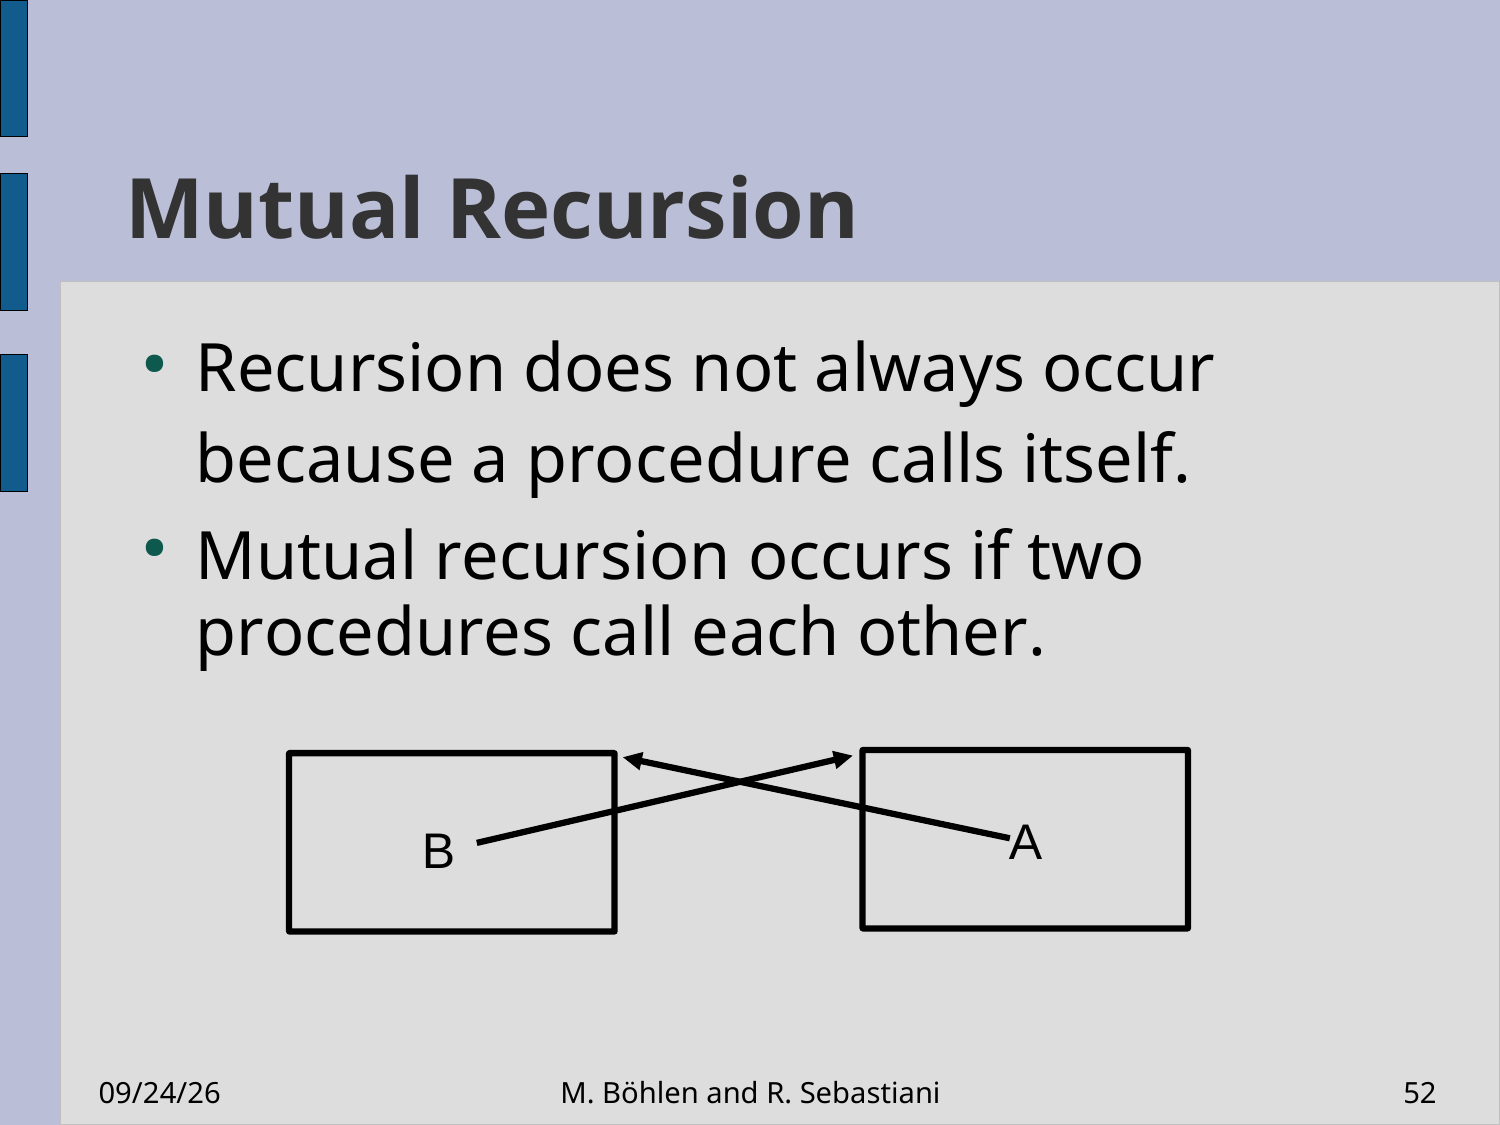

# Mutual Recursion
Recursion does not always occur because a procedure calls itself.
Mutual recursion occurs if two procedures call each other.
A
B
M. Böhlen and R. Sebastiani
52